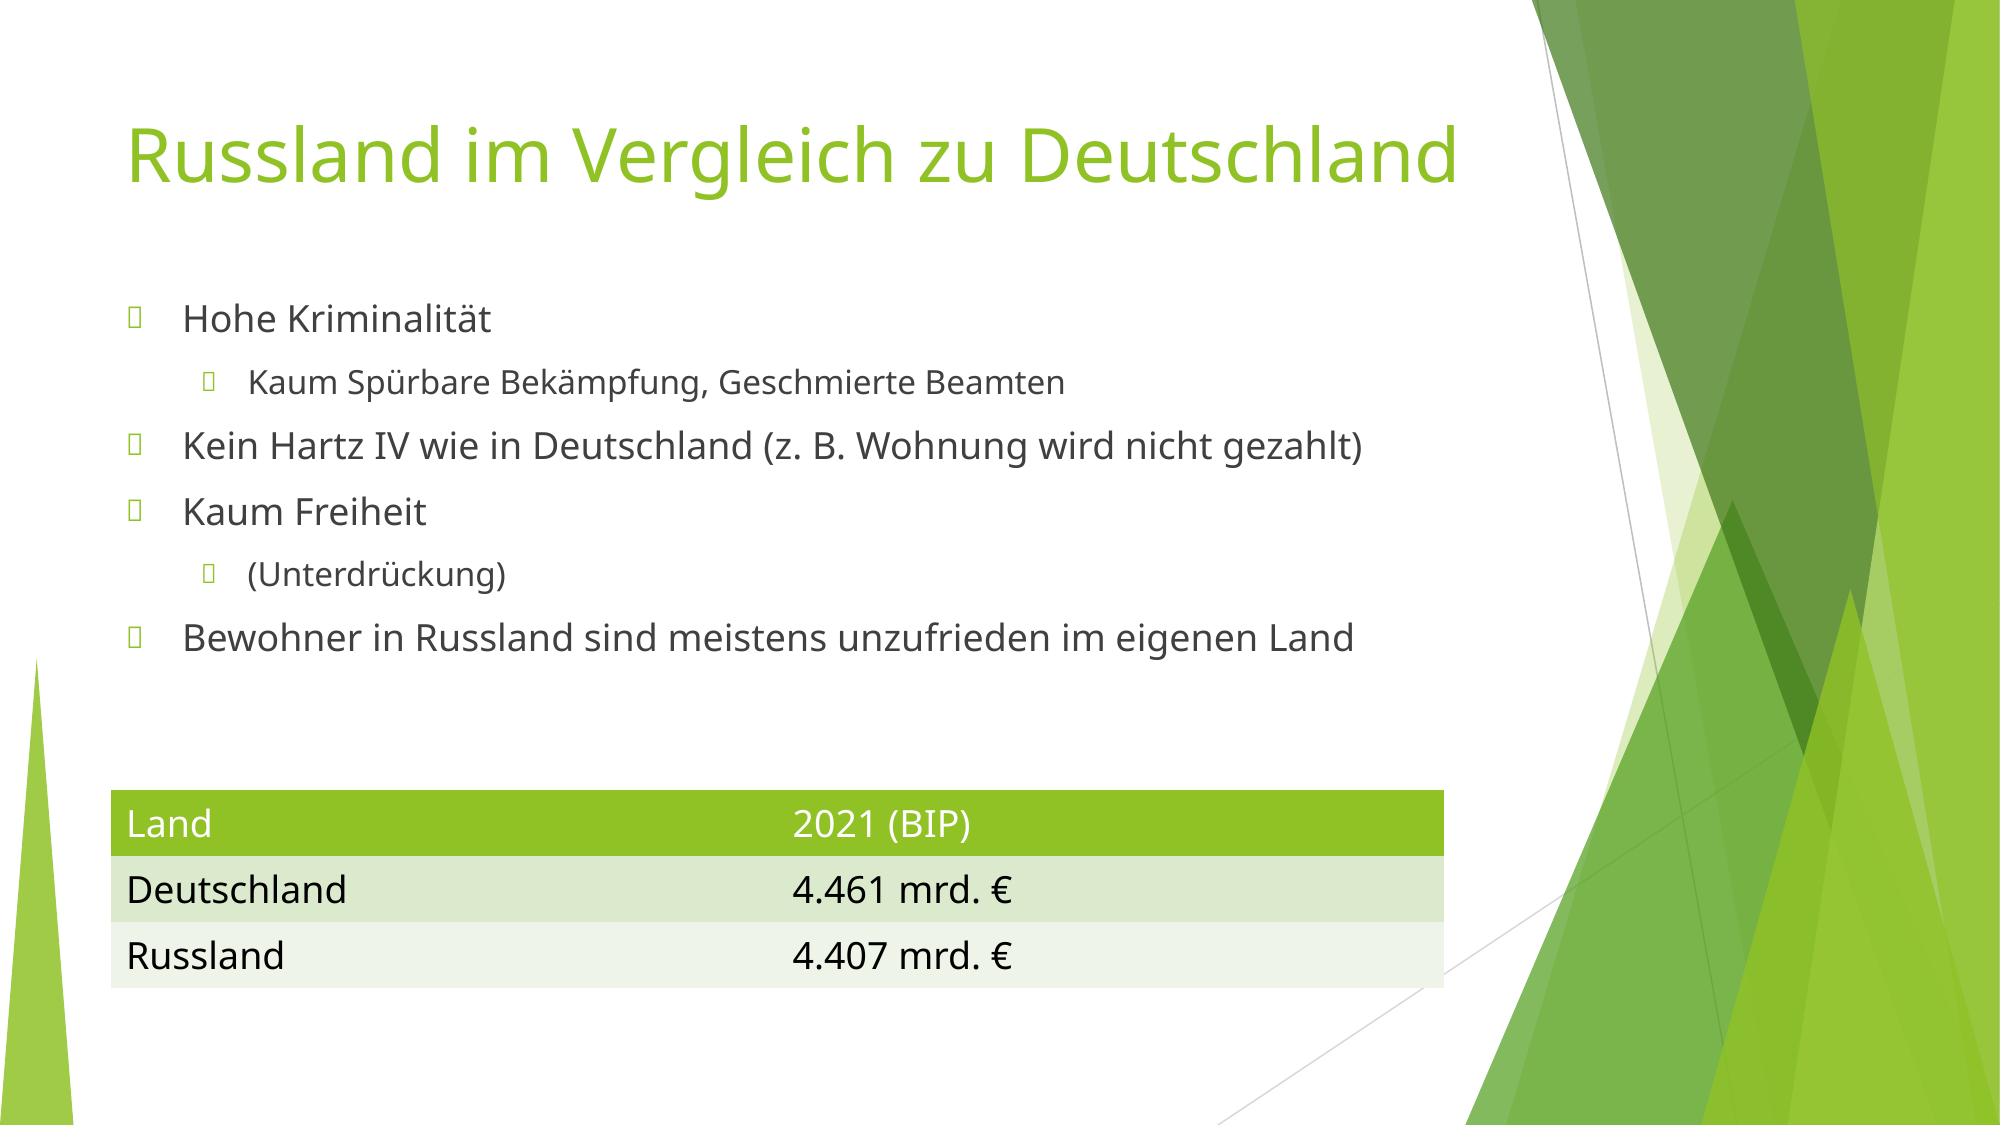

# Russland im Vergleich zu Deutschland
Hohe Kriminalität
Kaum Spürbare Bekämpfung, Geschmierte Beamten
Kein Hartz IV wie in Deutschland (z. B. Wohnung wird nicht gezahlt)
Kaum Freiheit
(Unterdrückung)
Bewohner in Russland sind meistens unzufrieden im eigenen Land
| Land | 2021 (BIP) |
| --- | --- |
| Deutschland | 4.461 mrd. € |
| Russland | 4.407 mrd. € |